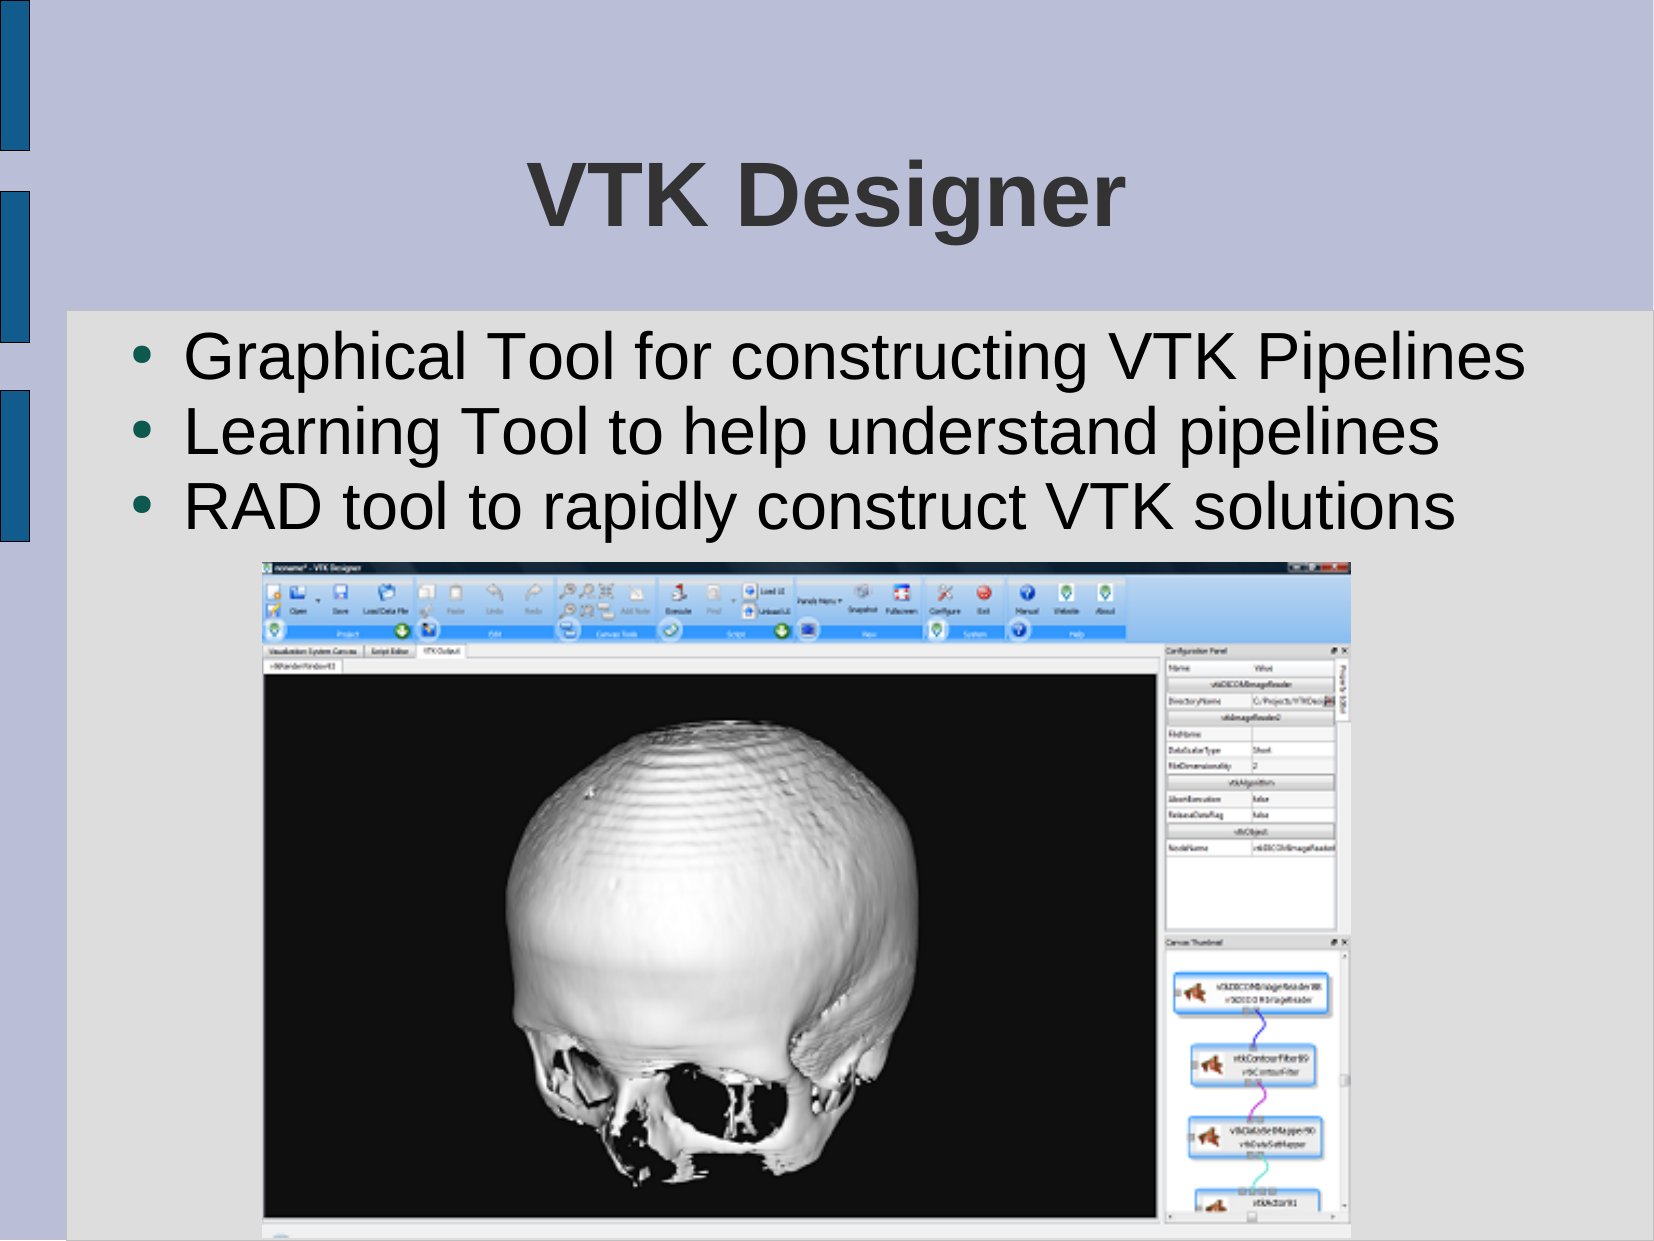

# VTK Designer
Graphical Tool for constructing VTK Pipelines
Learning Tool to help understand pipelines
RAD tool to rapidly construct VTK solutions